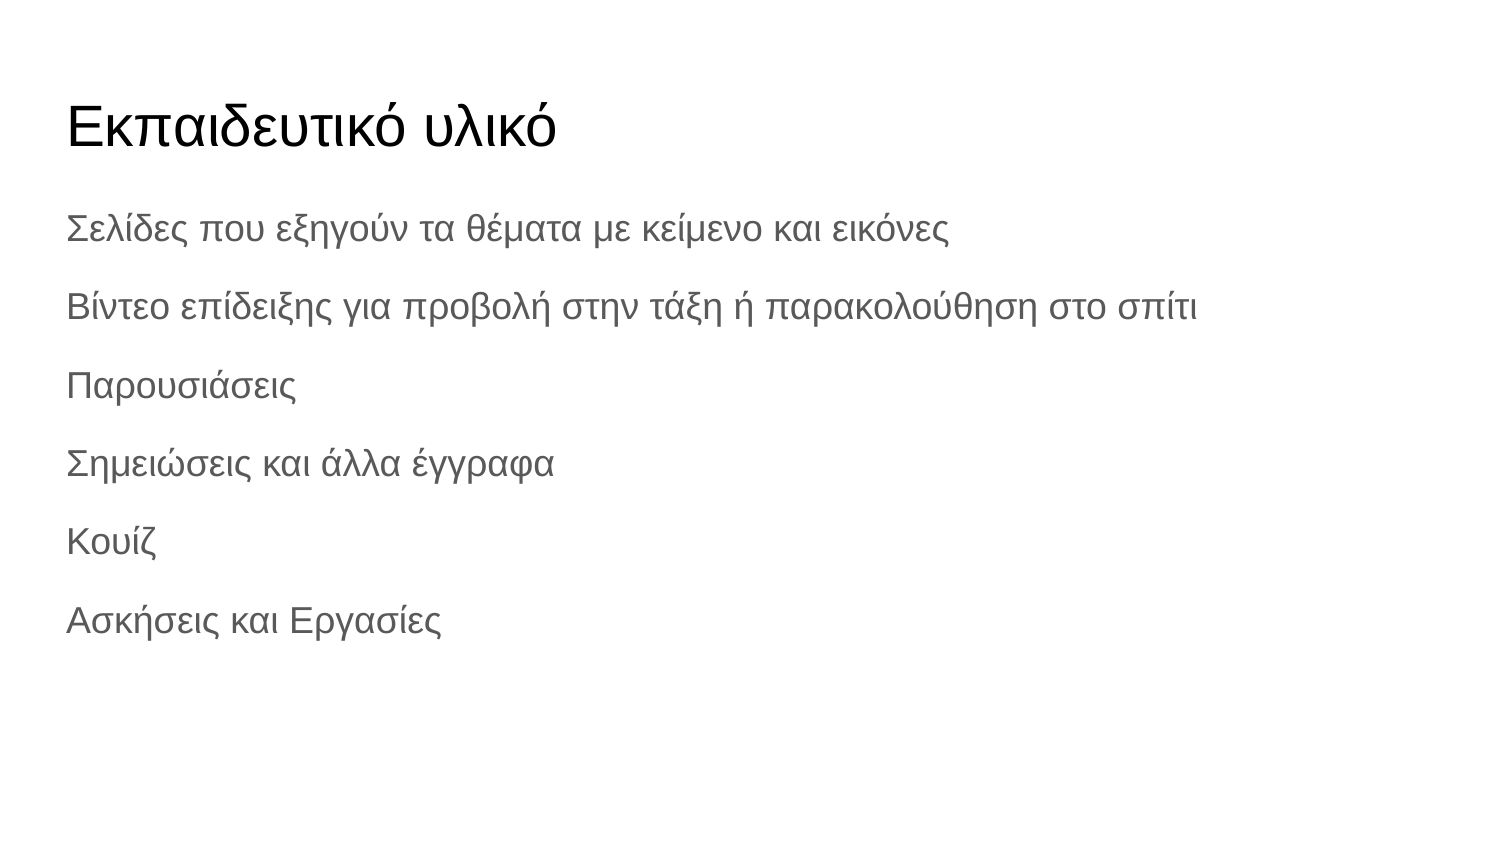

# Εκπαιδευτικό υλικό
Σελίδες που εξηγούν τα θέματα με κείμενο και εικόνες
Βίντεο επίδειξης για προβολή στην τάξη ή παρακολούθηση στο σπίτι
Παρουσιάσεις
Σημειώσεις και άλλα έγγραφα
Κουίζ
Ασκήσεις και Εργασίες